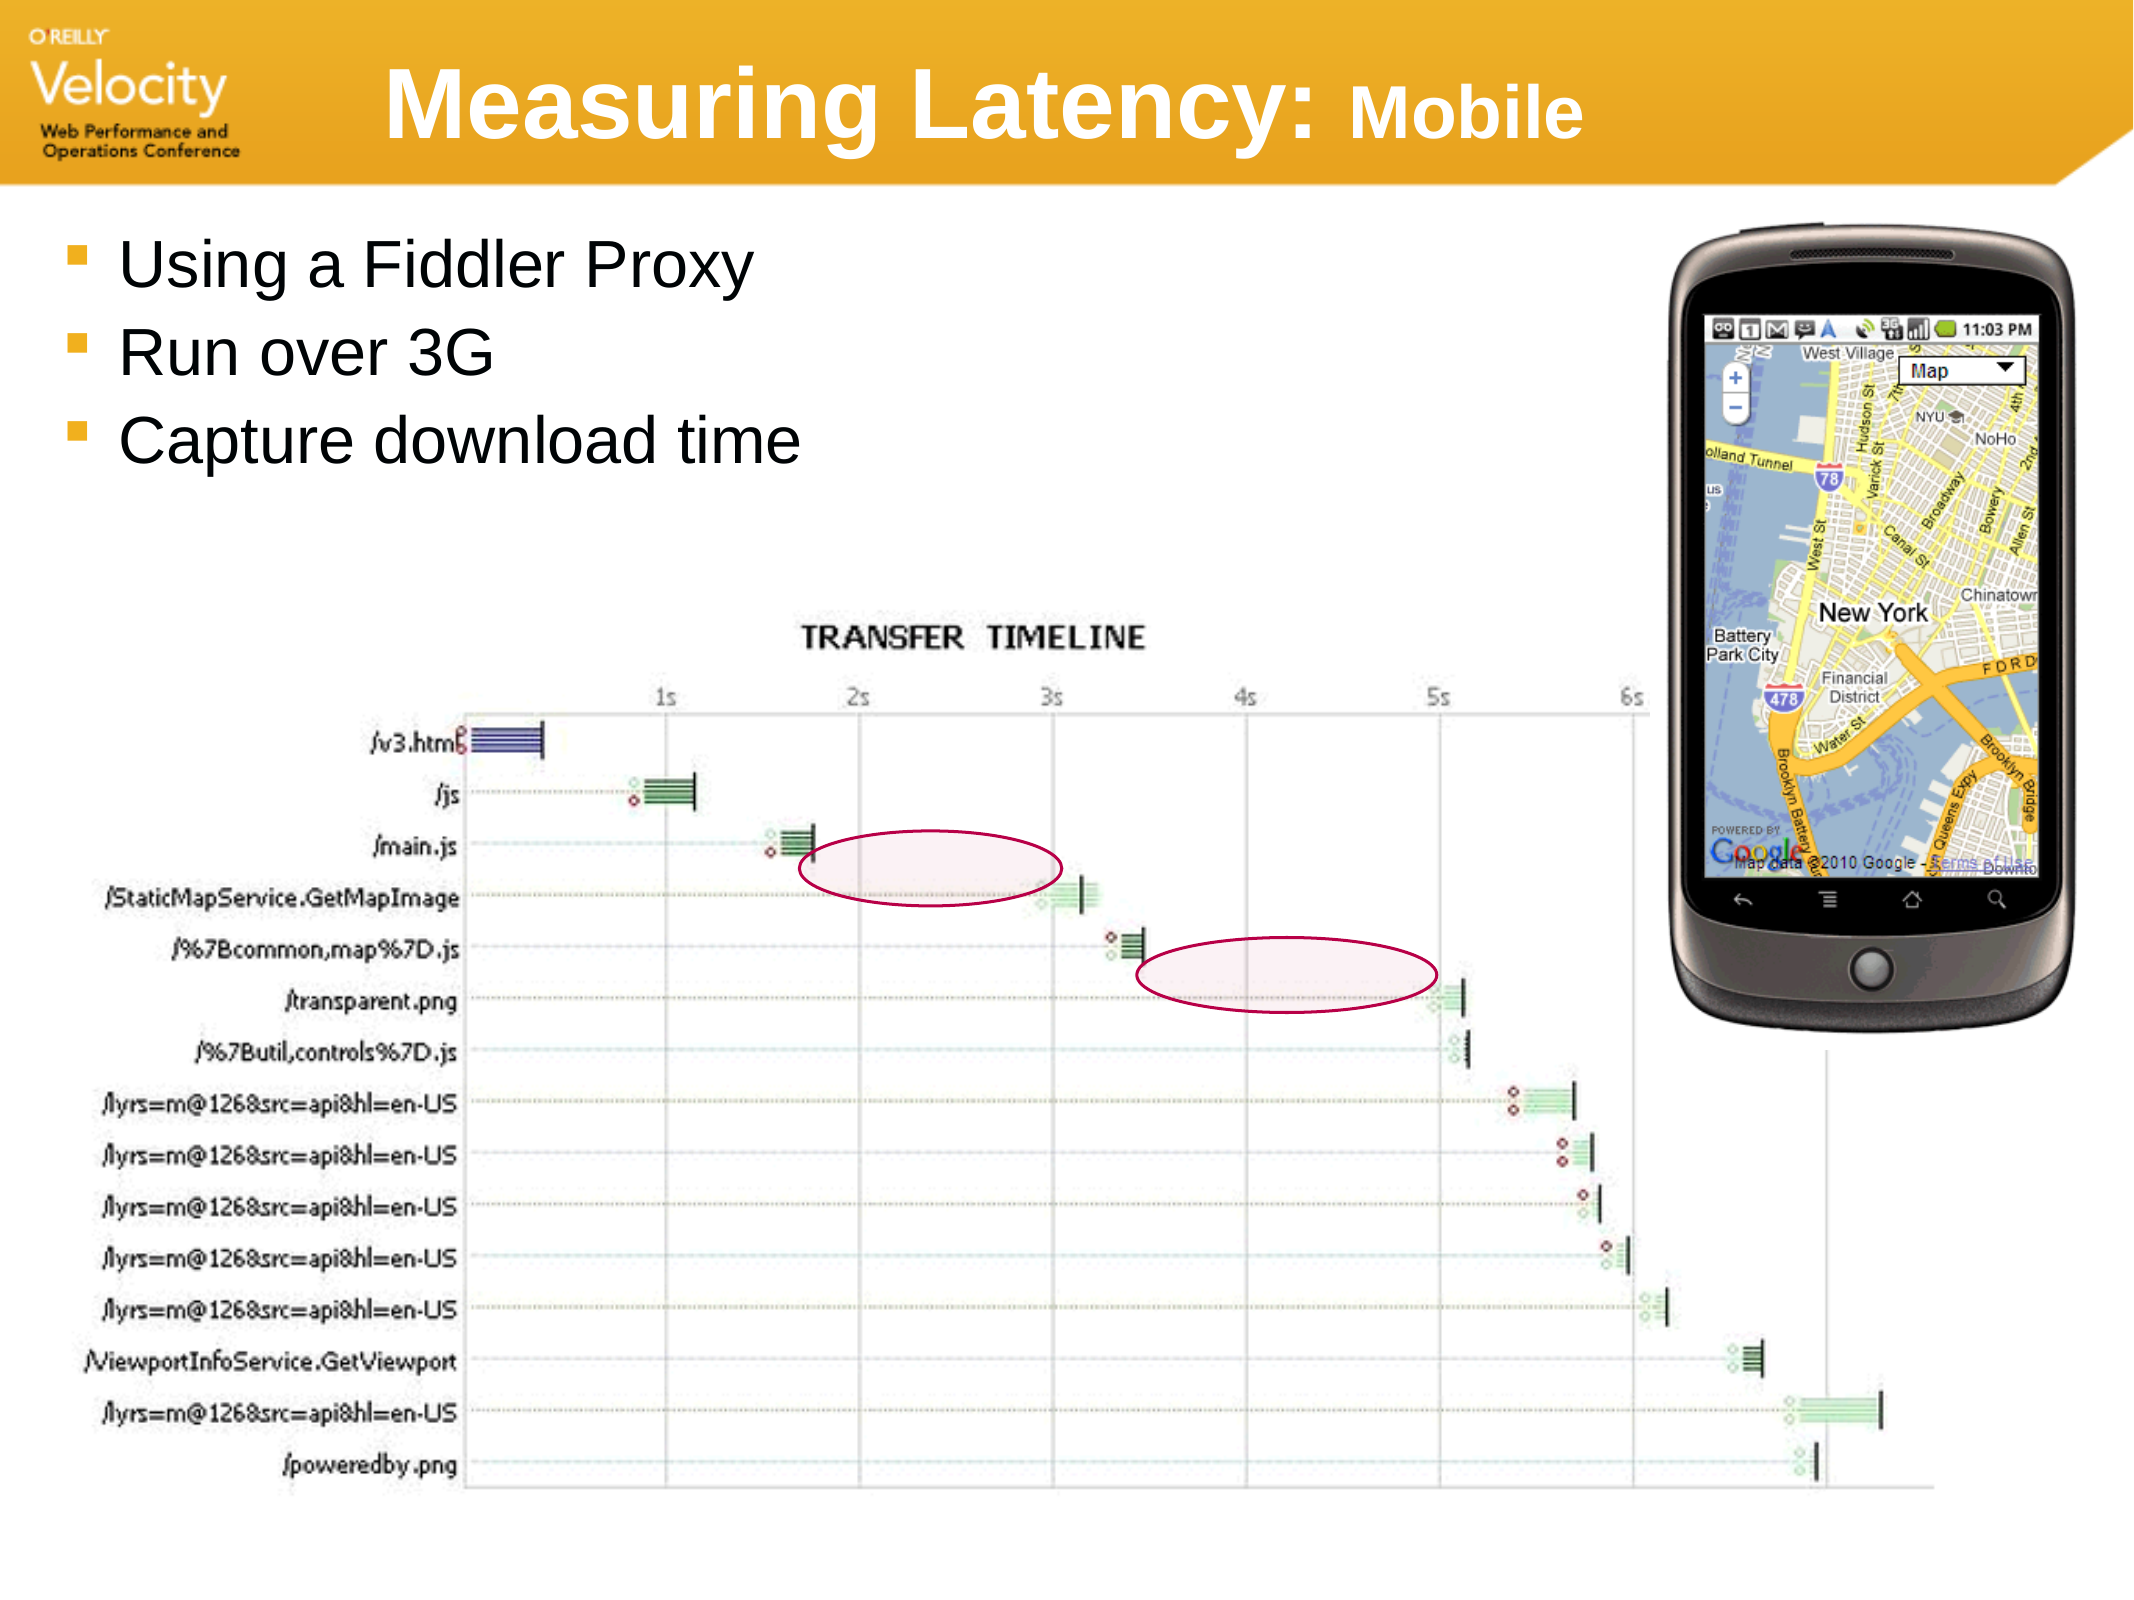

# Measuring Latency: Mobile
Using a Fiddler Proxy
Run over 3G
Capture download time